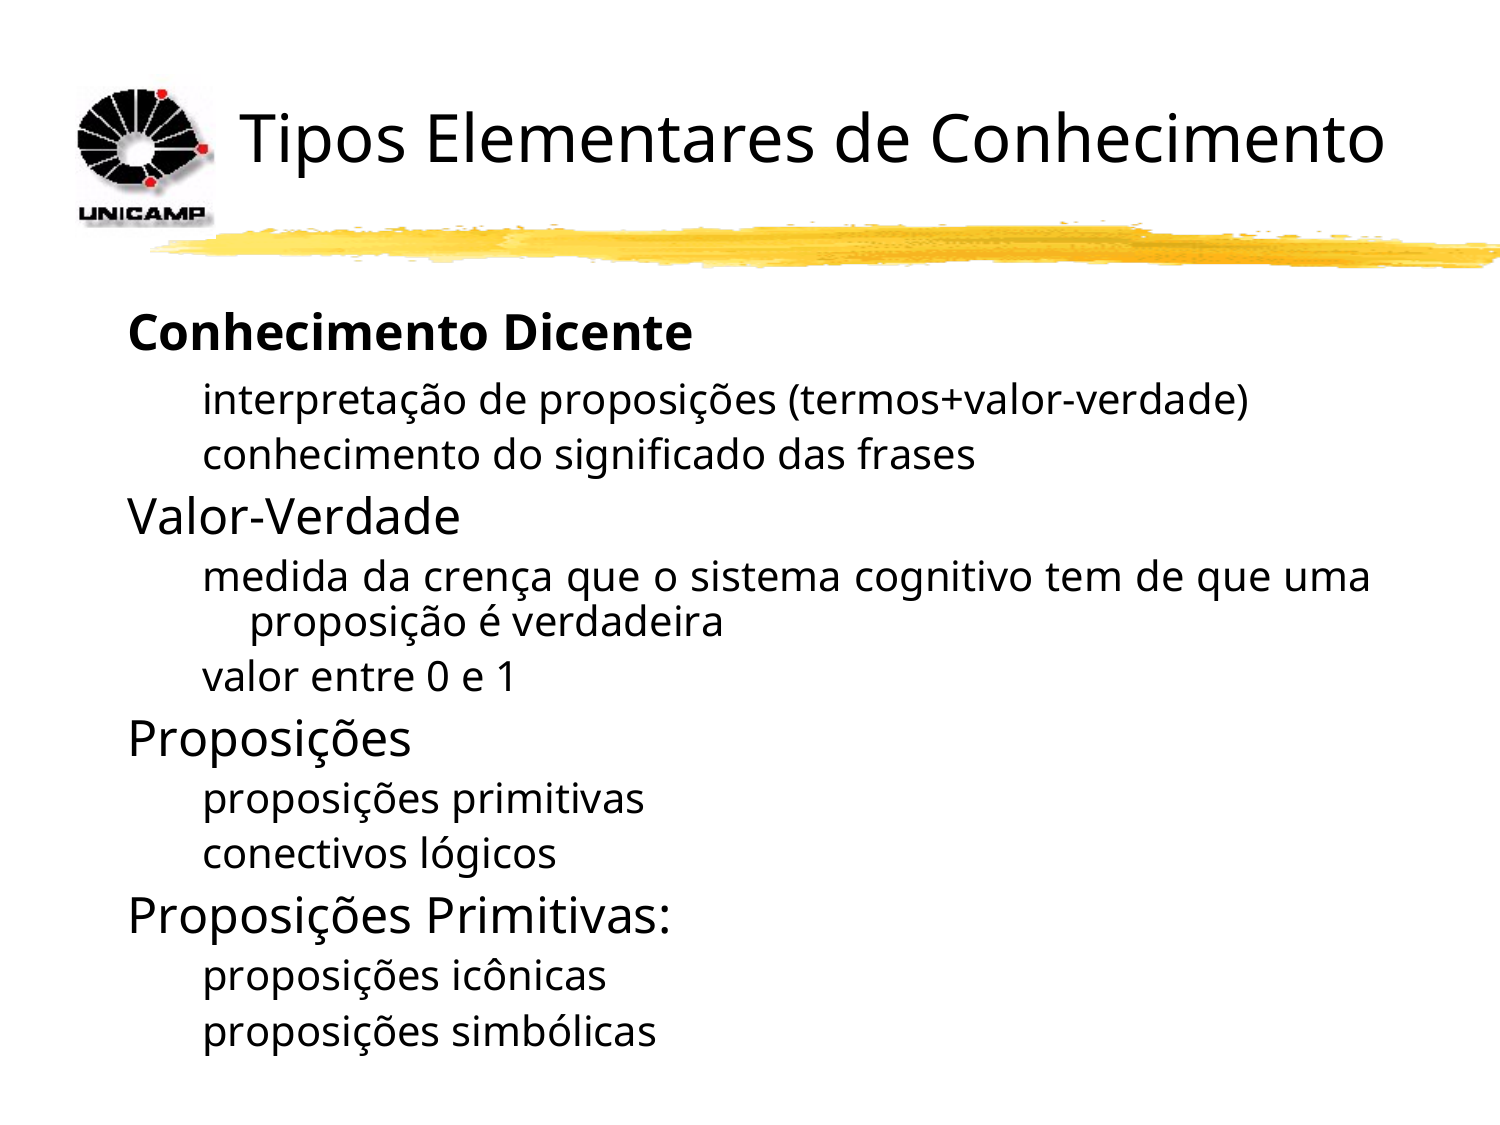

Tipos Elementares de Conhecimento
Conhecimento Dicente
interpretação de proposições (termos+valor-verdade)
conhecimento do significado das frases
Valor-Verdade
medida da crença que o sistema cognitivo tem de que uma proposição é verdadeira
valor entre 0 e 1
Proposições
proposições primitivas
conectivos lógicos
Proposições Primitivas:
proposições icônicas
proposições simbólicas